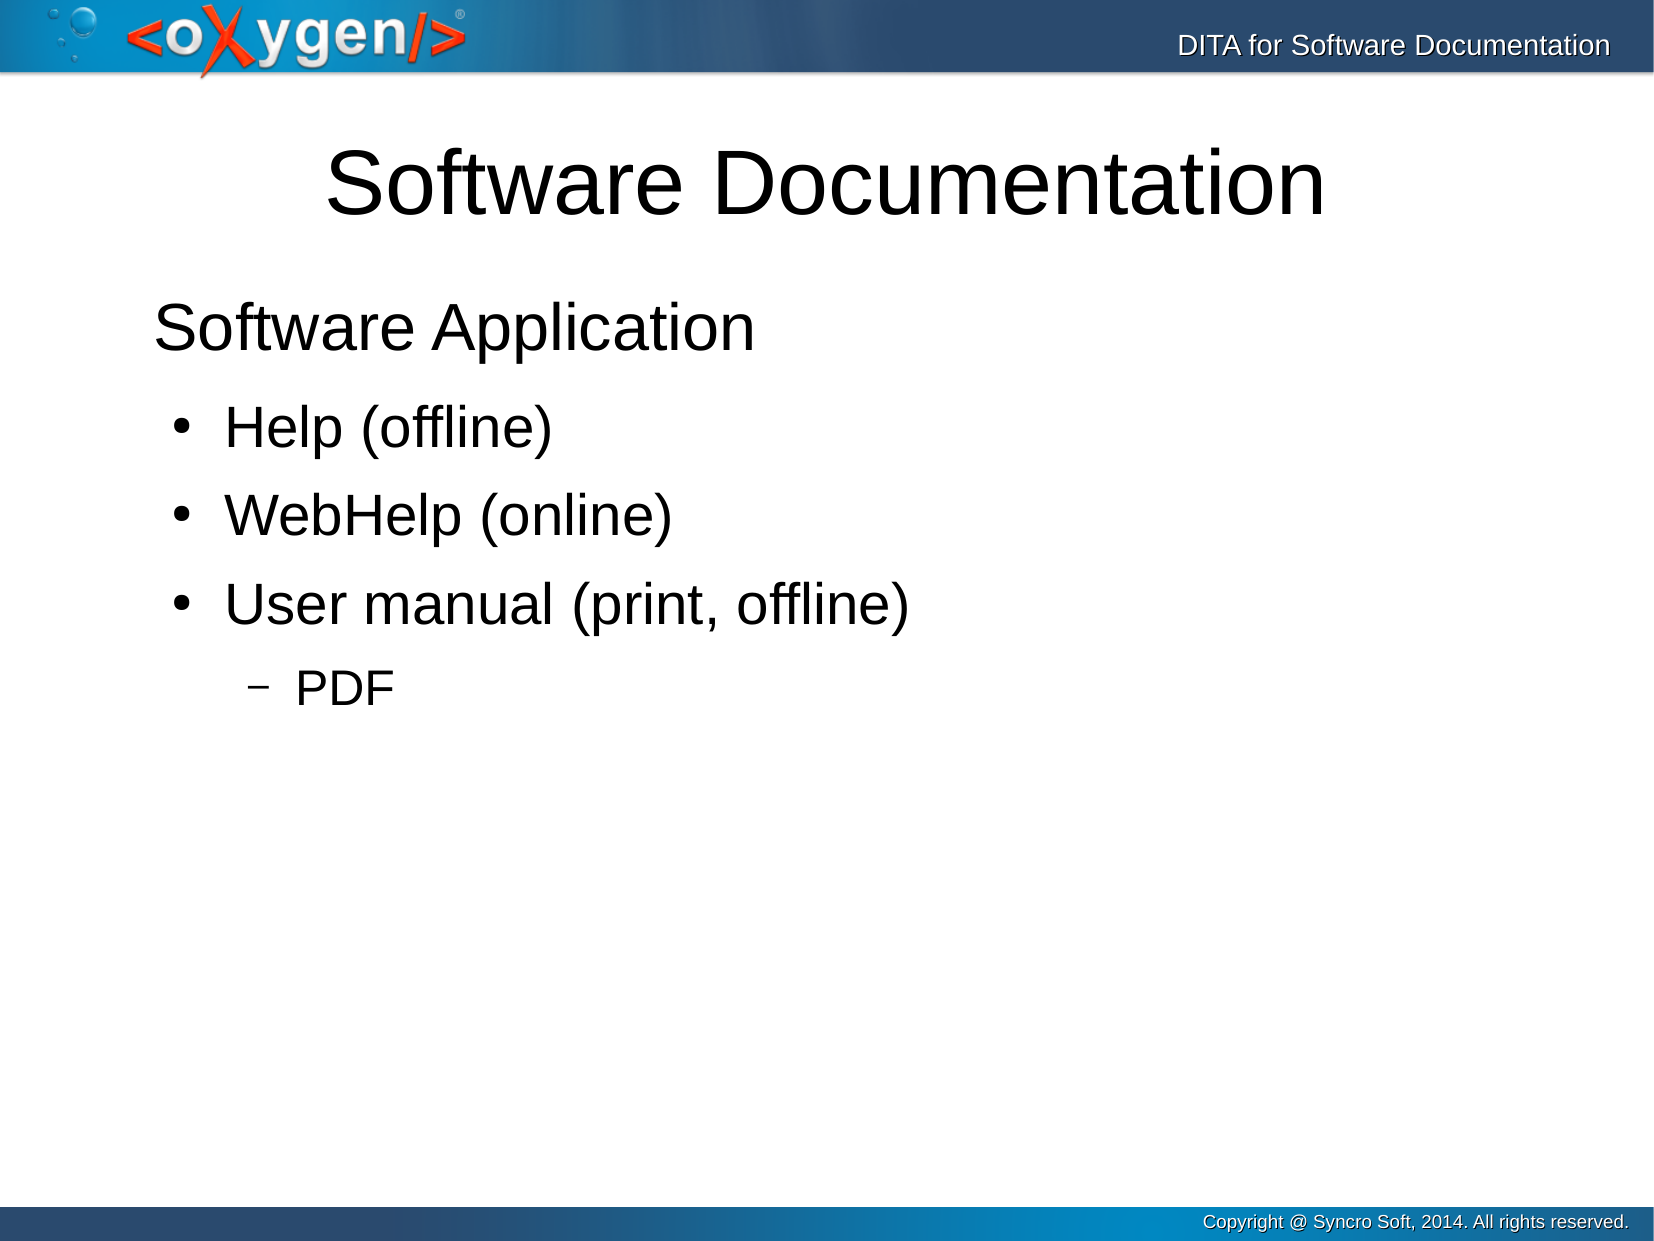

# Software Documentation
Software Application
Help (offline)
WebHelp (online)
User manual (print, offline)
PDF